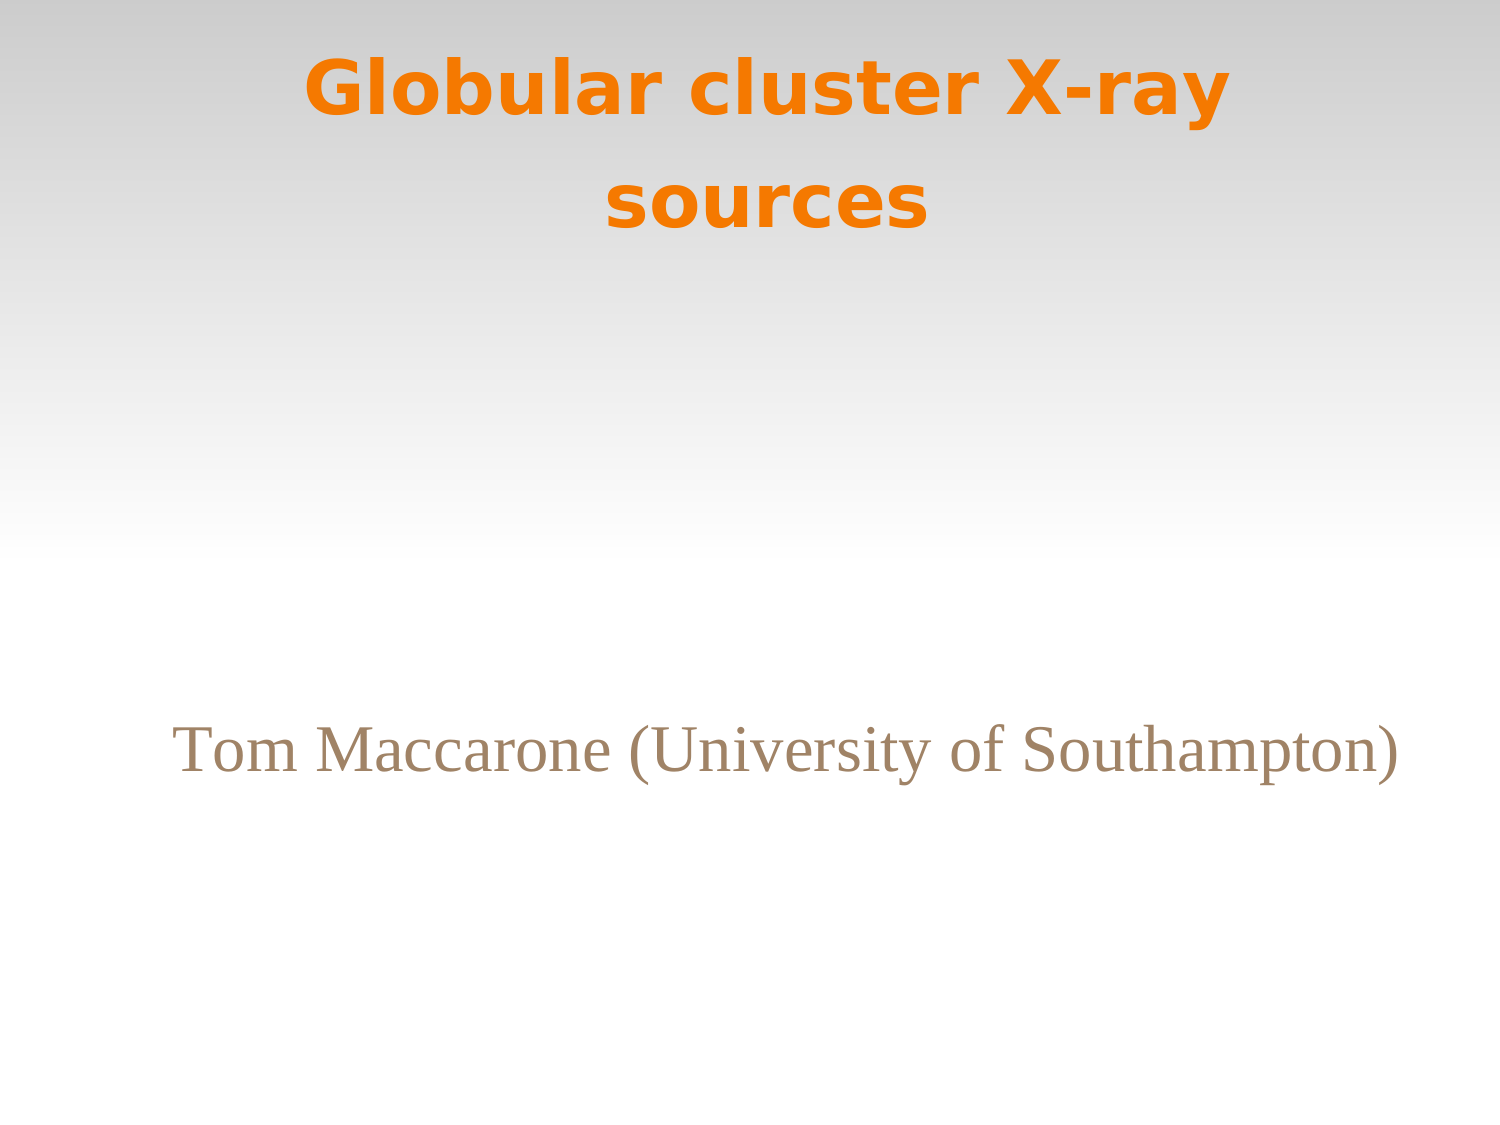

# Globular cluster X-ray sources
Tom Maccarone (University of Southampton)‏